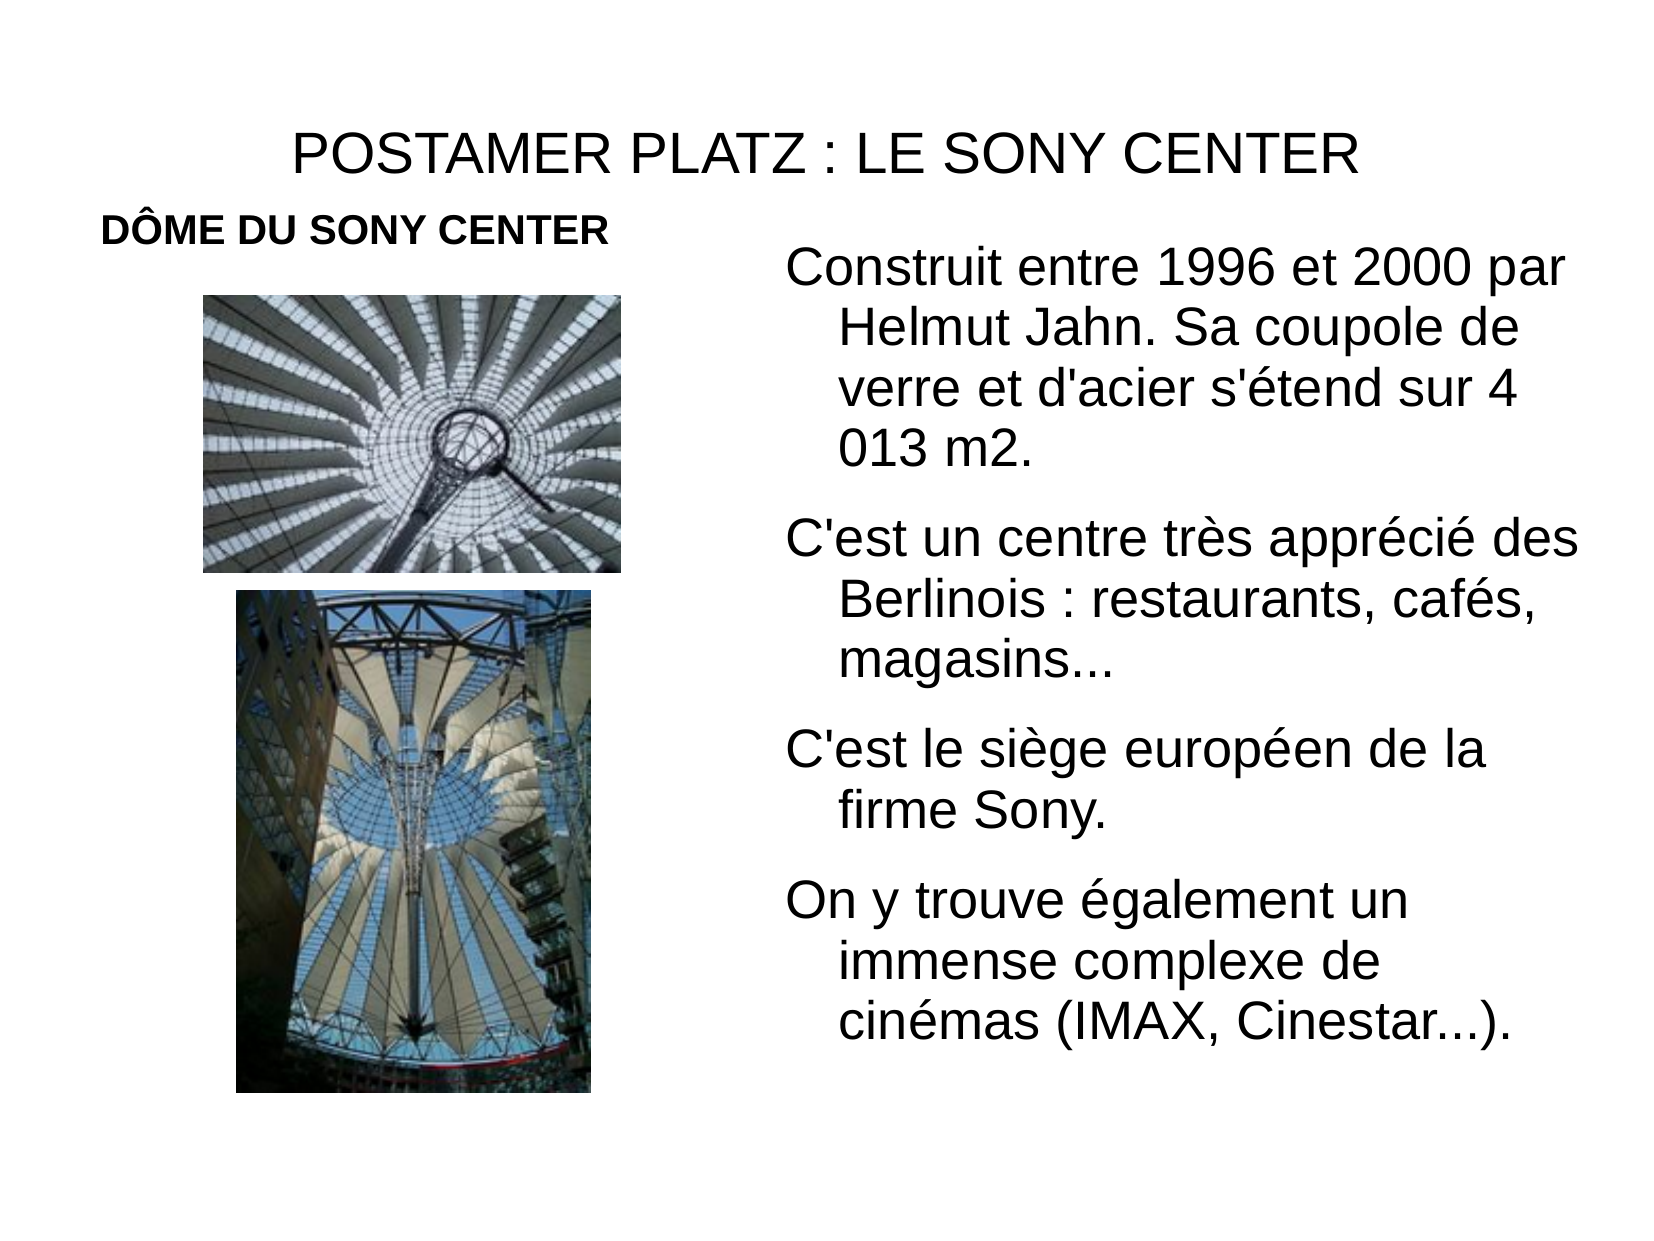

# POSTAMER PLATZ : LE SONY CENTER
DÔME DU SONY CENTER
Construit entre 1996 et 2000 par Helmut Jahn. Sa coupole de verre et d'acier s'étend sur 4 013 m2.
C'est un centre très apprécié des Berlinois : restaurants, cafés, magasins...
C'est le siège européen de la firme Sony.
On y trouve également un immense complexe de cinémas (IMAX, Cinestar...).